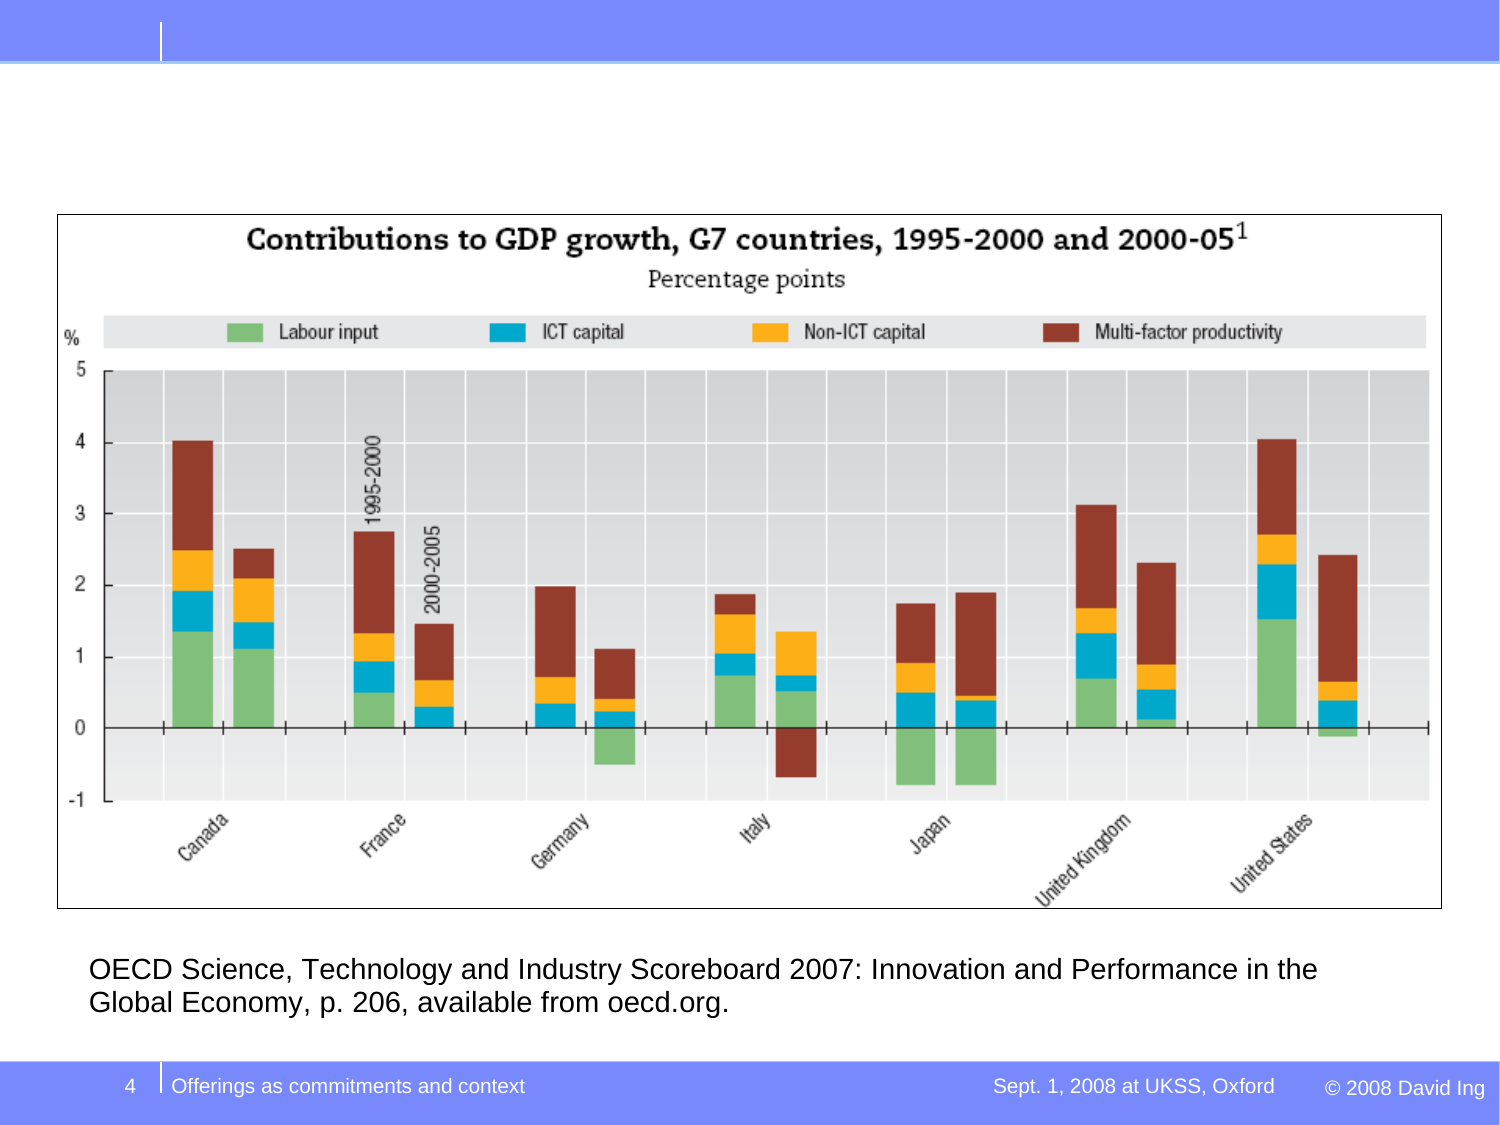

OECD Science, Technology and Industry Scoreboard 2007: Innovation and Performance in the Global Economy, p. 206, available from oecd.org.
4
Offerings as commitments and context
Sept. 1, 2008 at UKSS, Oxford